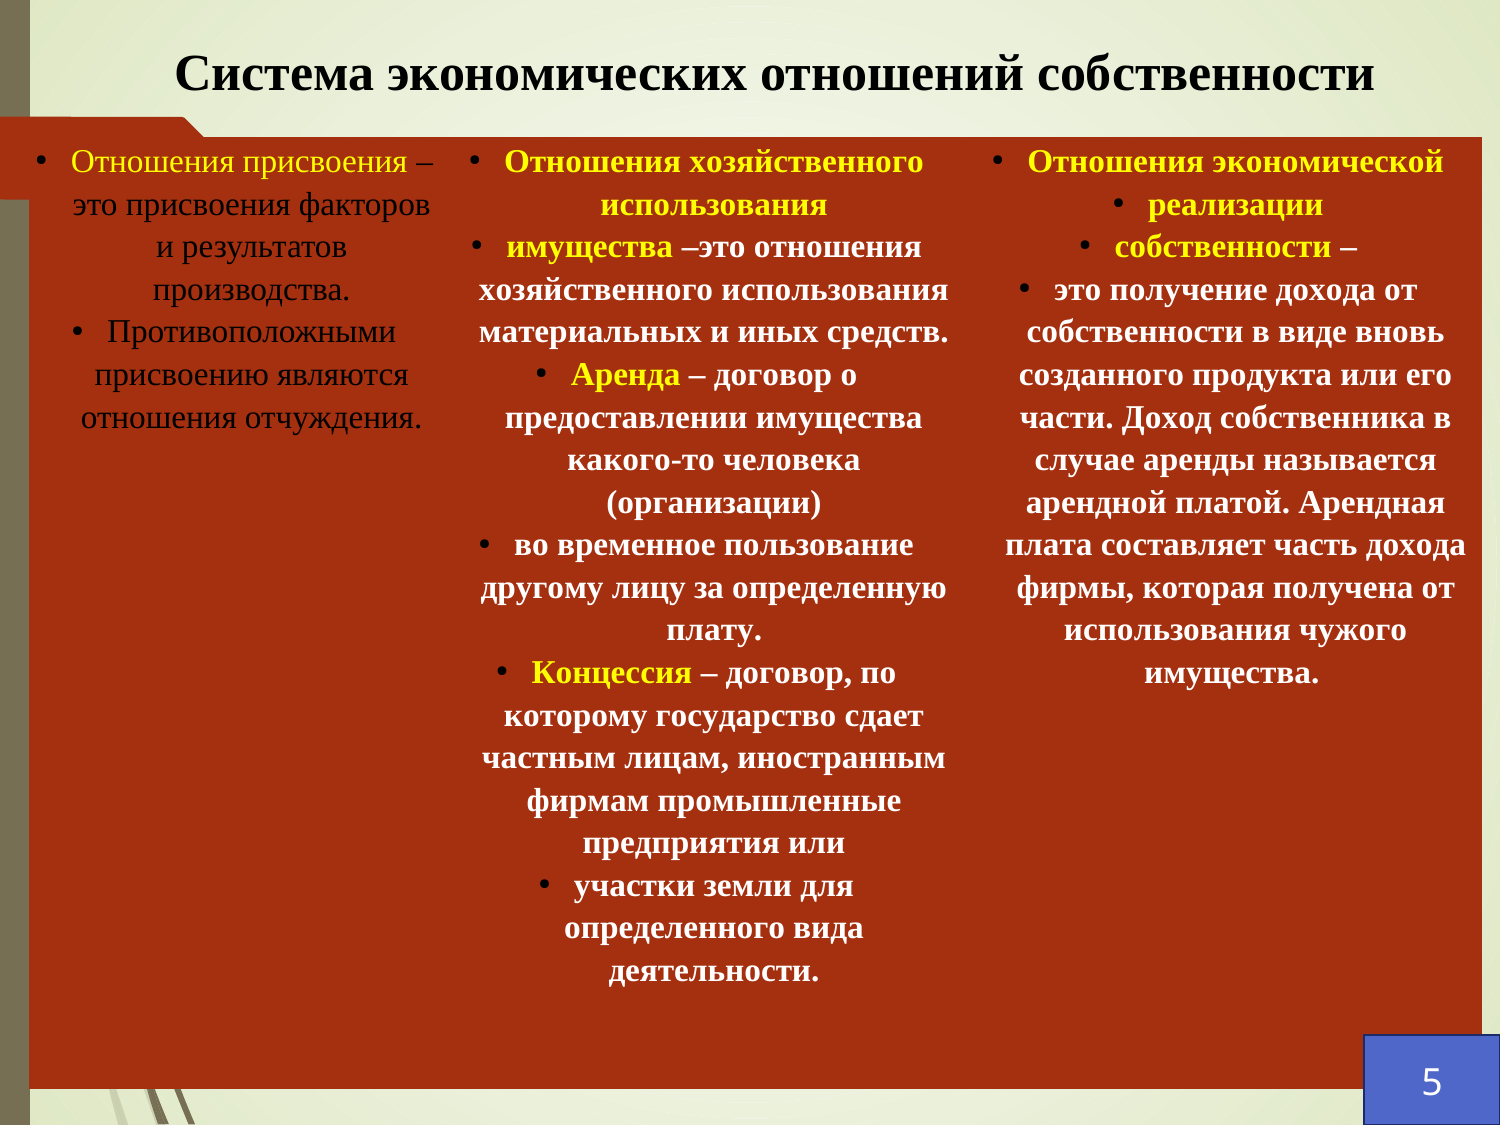

Система экономических отношений собственности
| Отношения присвоения –это присвоения факторов и результатов производства. Противоположными присвоению являются отношения отчуждения. | Отношения хозяйственного использования имущества –это отношения хозяйственного использования материальных и иных средств. Аренда – договор о предоставлении имущества какого-то человека (организации) во временное пользование другому лицу за определенную плату. Концессия – договор, по которому государство сдает частным лицам, иностранным фирмам промышленные предприятия или участки земли для определенного вида деятельности. | Отношения экономической реализации собственности – это получение дохода от собственности в виде вновь созданного продукта или его части. Доход собственника в случае аренды называется арендной платой. Арендная плата составляет часть дохода фирмы, которая получена от использования чужого имущества. |
| --- | --- | --- |
5